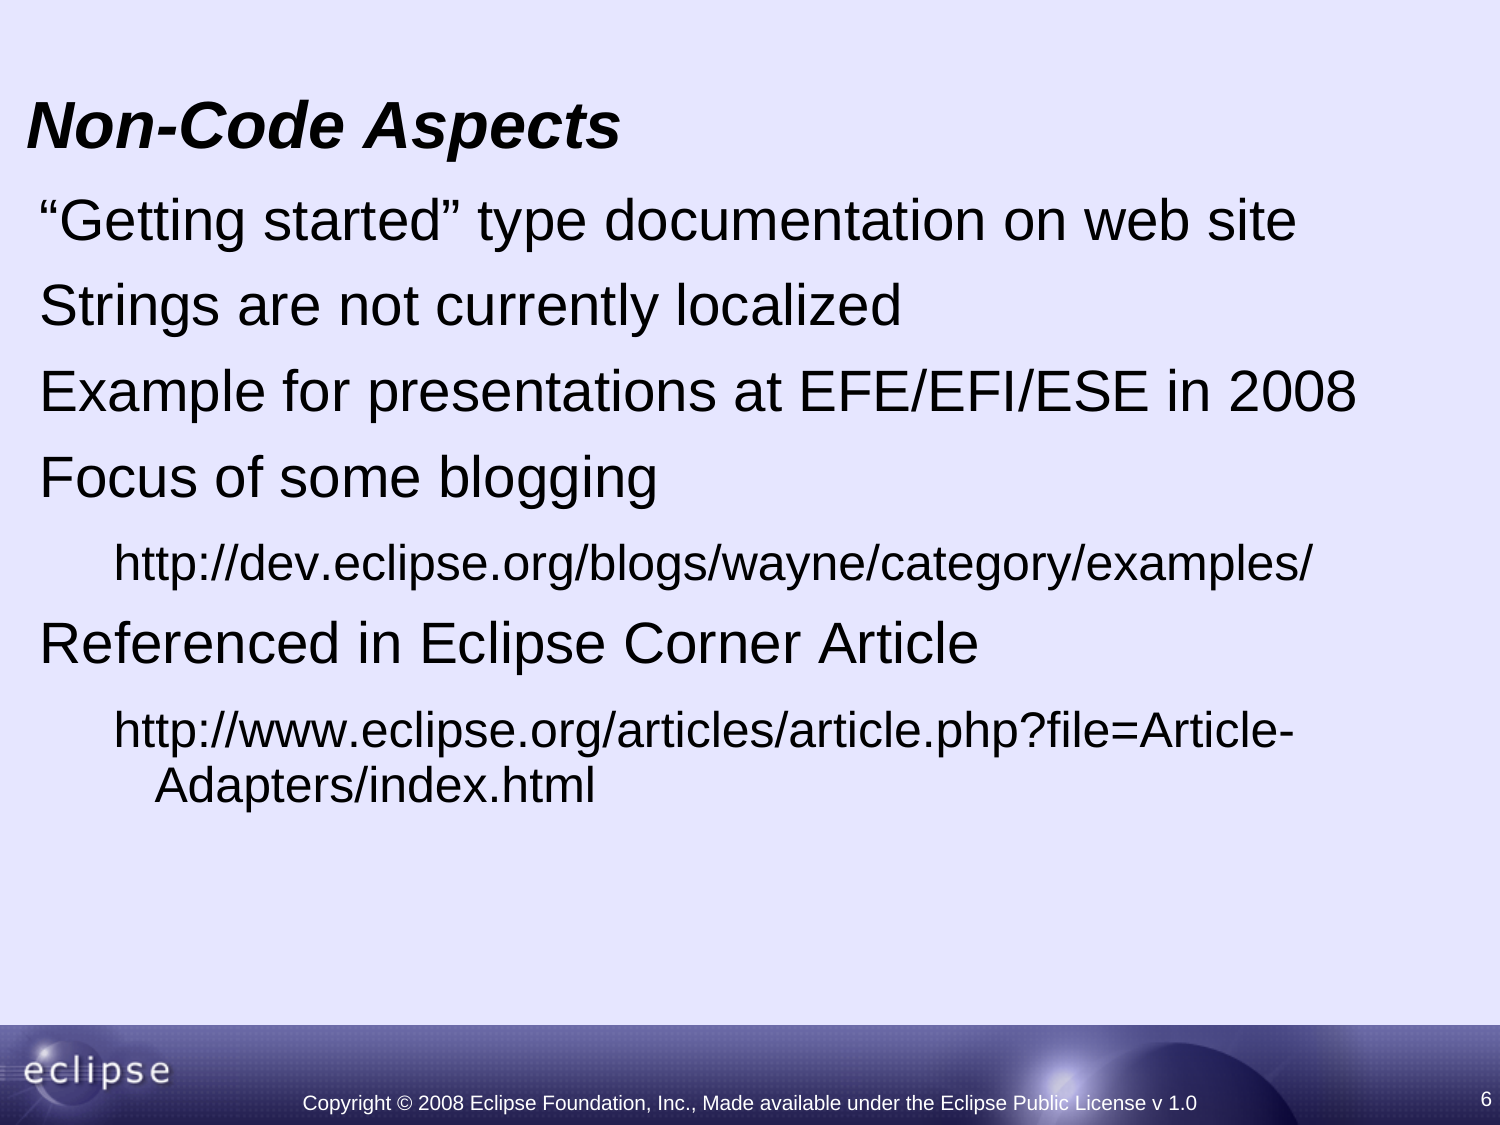

# Non-Code Aspects
“Getting started” type documentation on web site
Strings are not currently localized
Example for presentations at EFE/EFI/ESE in 2008
Focus of some blogging
http://dev.eclipse.org/blogs/wayne/category/examples/
Referenced in Eclipse Corner Article
http://www.eclipse.org/articles/article.php?file=Article-Adapters/index.html
6